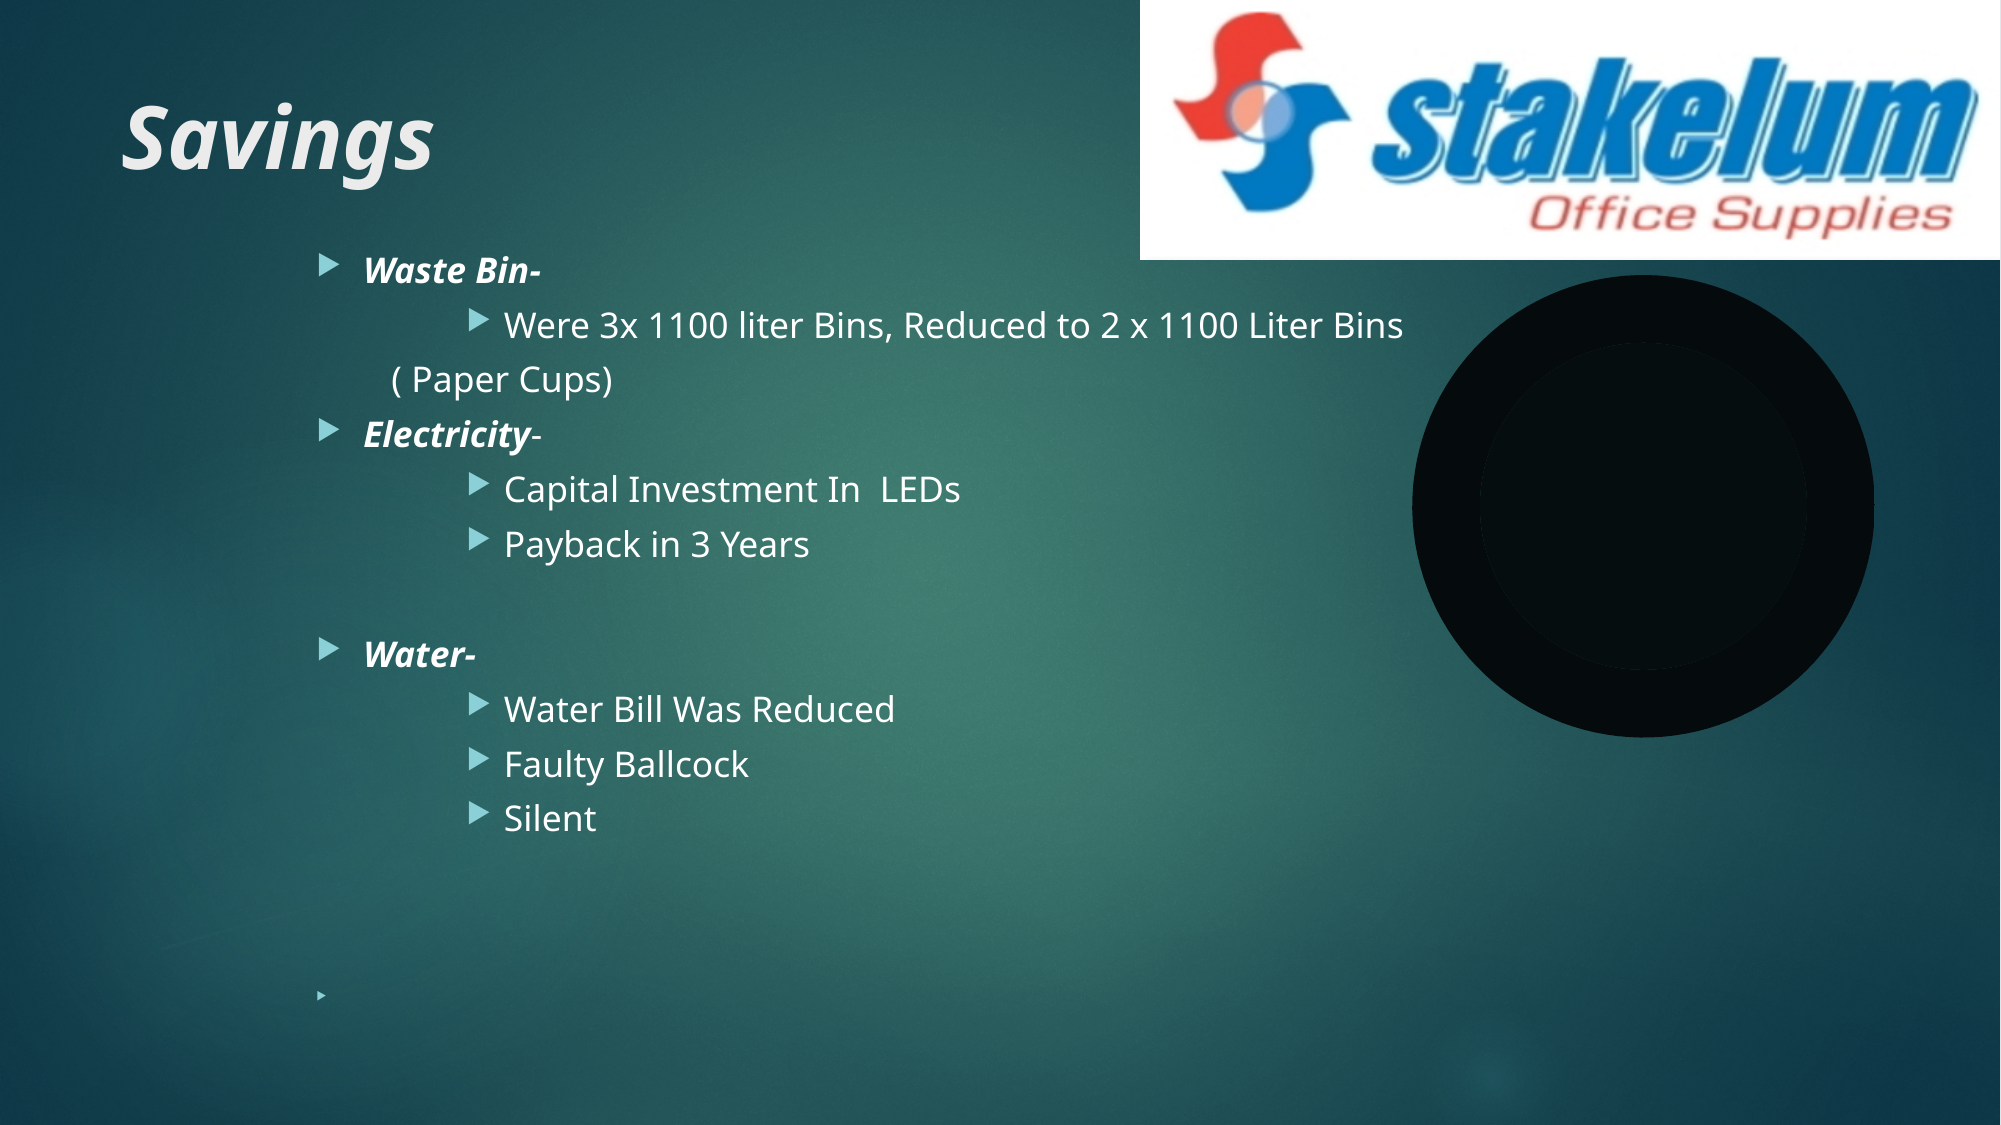

# Savings
Waste Bin-
Were 3x 1100 liter Bins, Reduced to 2 x 1100 Liter Bins
	( Paper Cups)
Electricity-
Capital Investment In LEDs
Payback in 3 Years
Water-
Water Bill Was Reduced
Faulty Ballcock
Silent